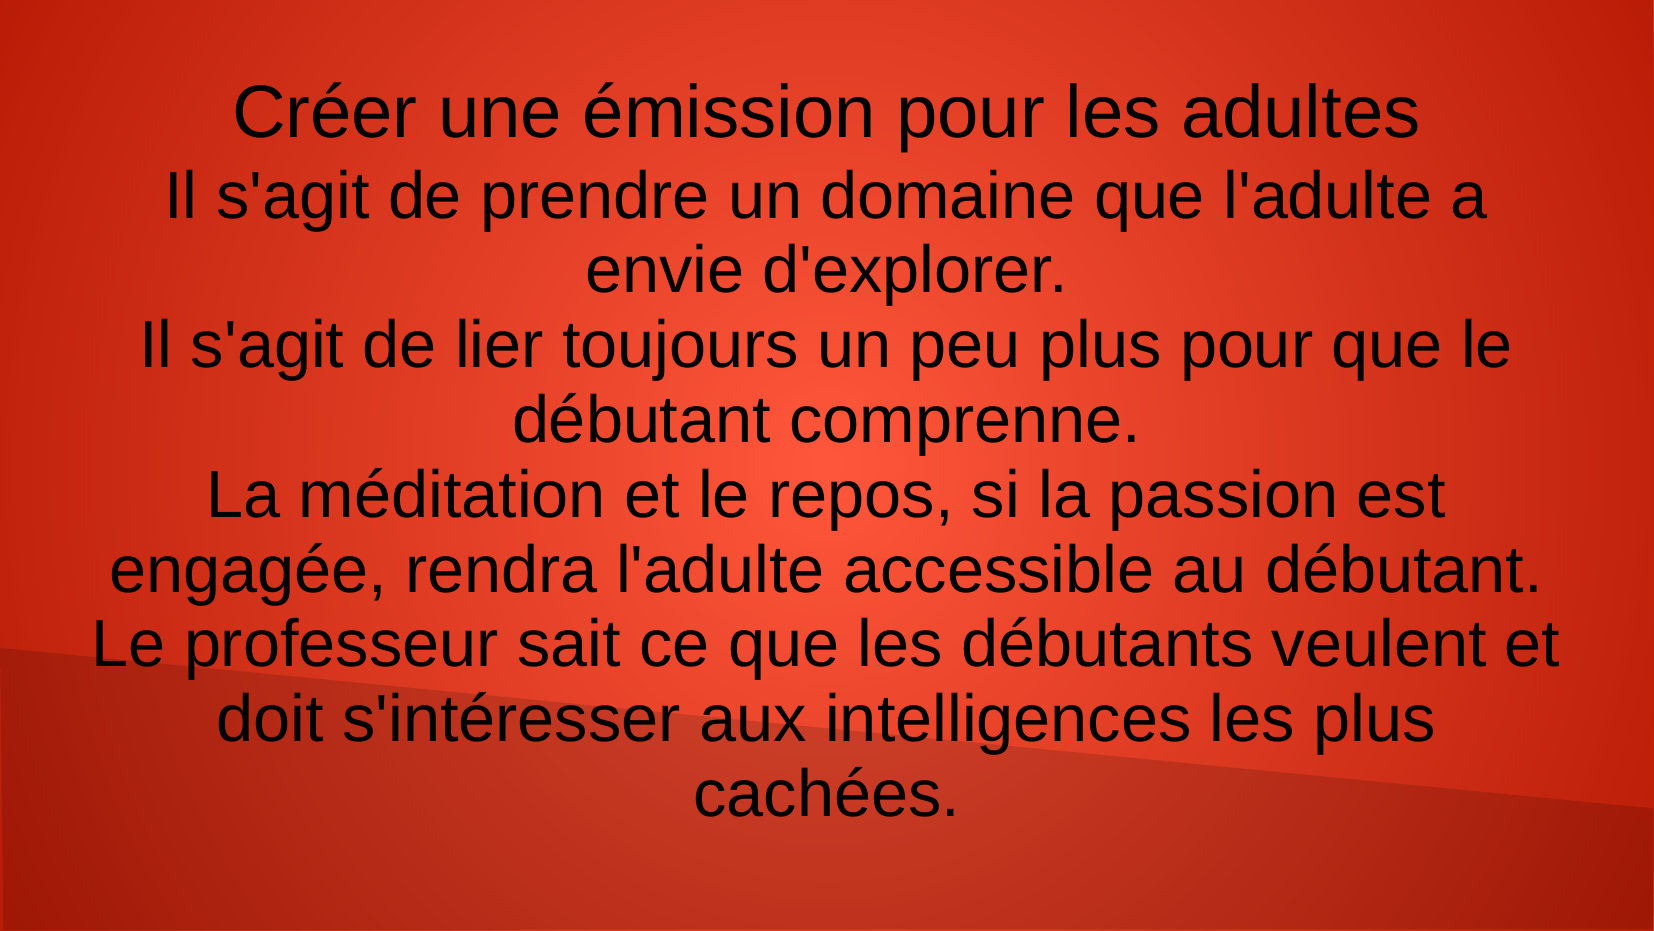

# Créer une émission pour les adultes
Il s'agit de prendre un domaine que l'adulte a envie d'explorer.
Il s'agit de lier toujours un peu plus pour que le débutant comprenne.
La méditation et le repos, si la passion est engagée, rendra l'adulte accessible au débutant.
Le professeur sait ce que les débutants veulent et doit s'intéresser aux intelligences les plus cachées.